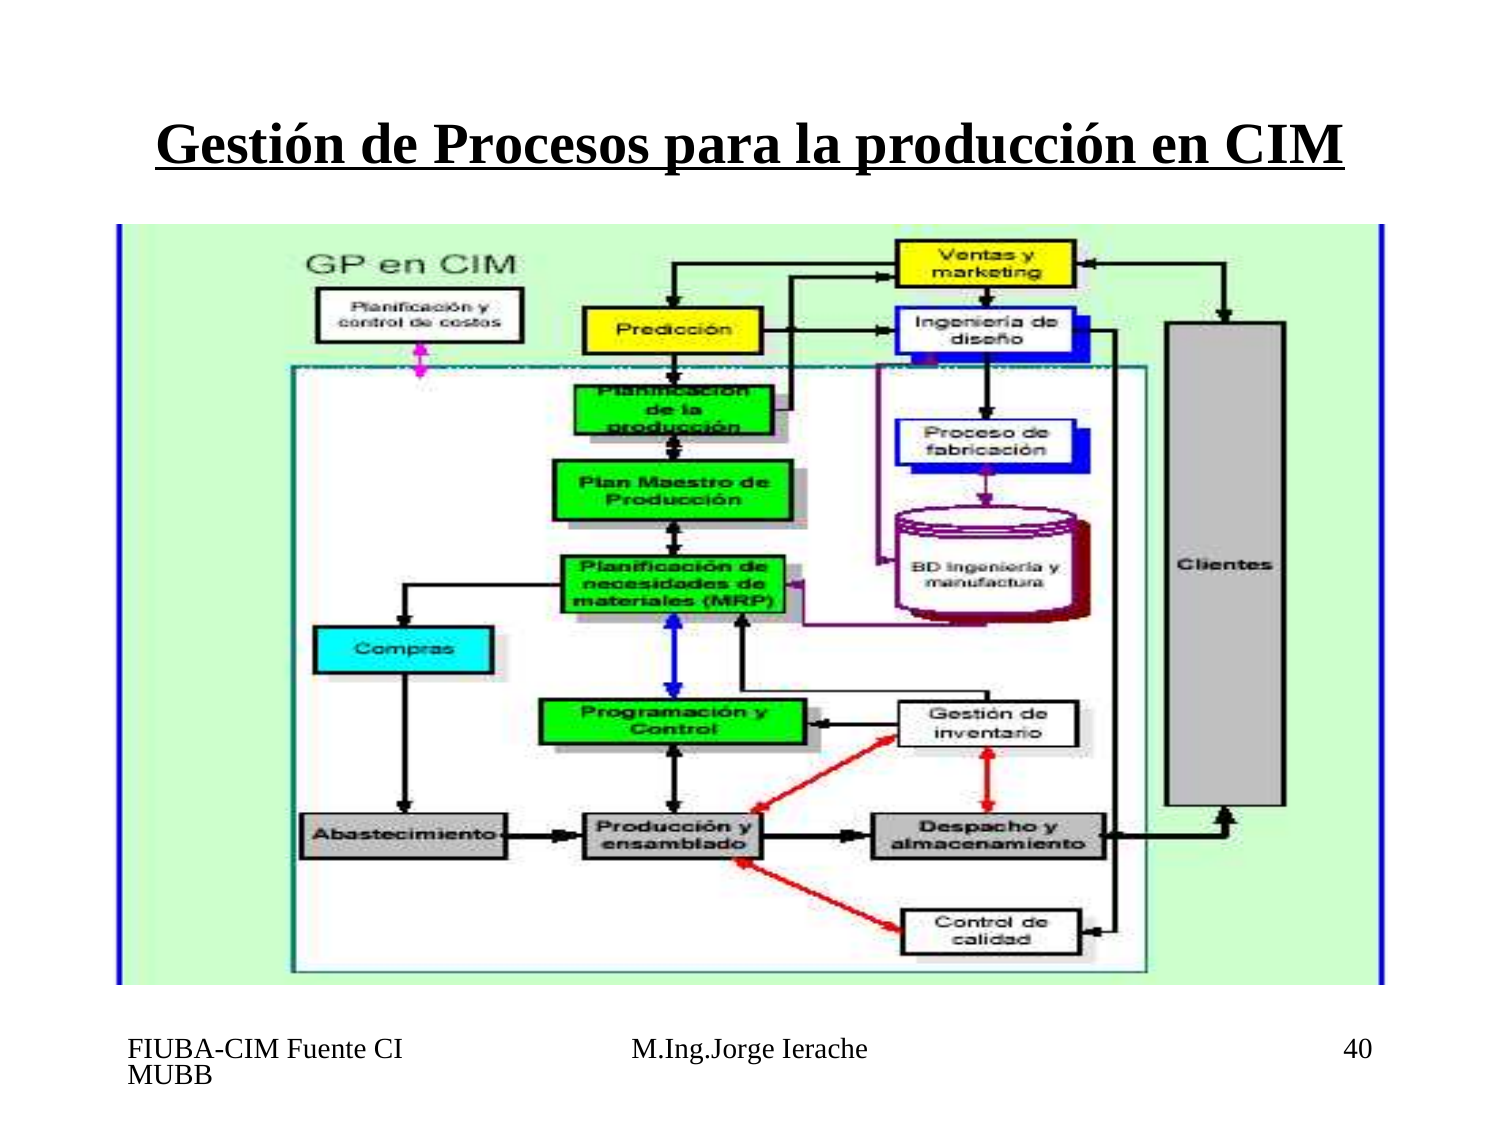

# Gestión de Procesos para la producción en CIM
FIUBA-CIM Fuente CIMUBB
M.Ing.Jorge Ierache
40